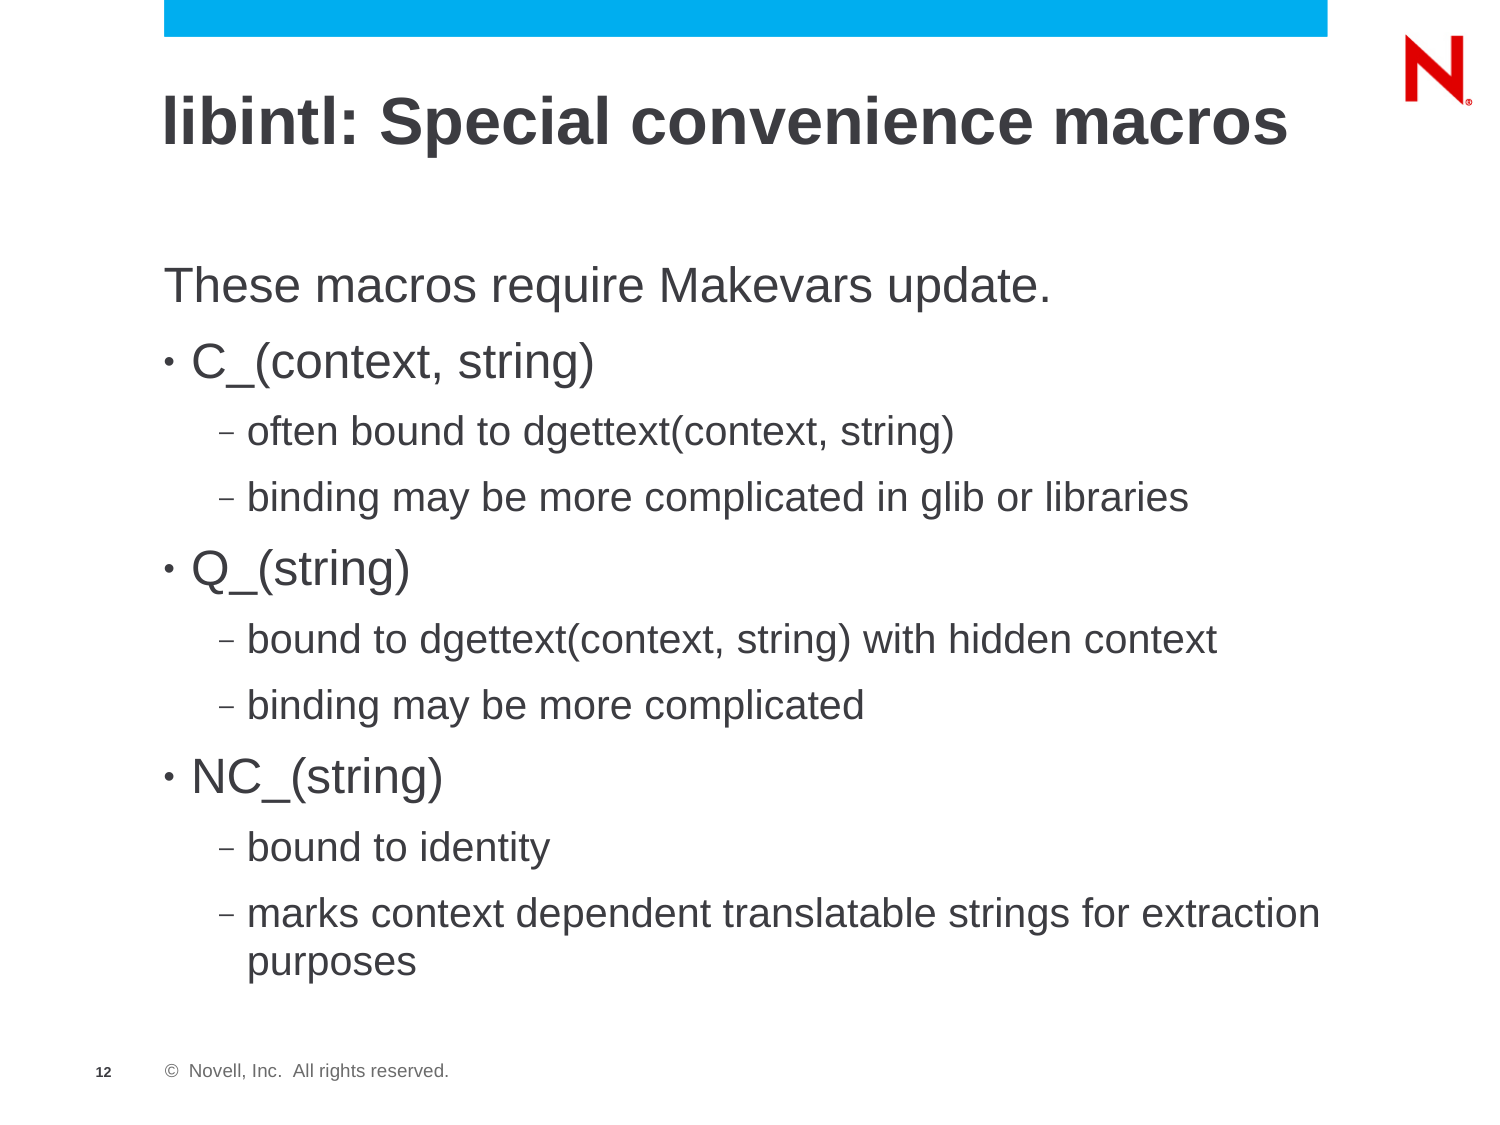

# libintl: Special convenience macros
These macros require Makevars update.
C_(context, string)
often bound to dgettext(context, string)
binding may be more complicated in glib or libraries
Q_(string)
bound to dgettext(context, string) with hidden context
binding may be more complicated
NC_(string)
bound to identity
marks context dependent translatable strings for extraction purposes